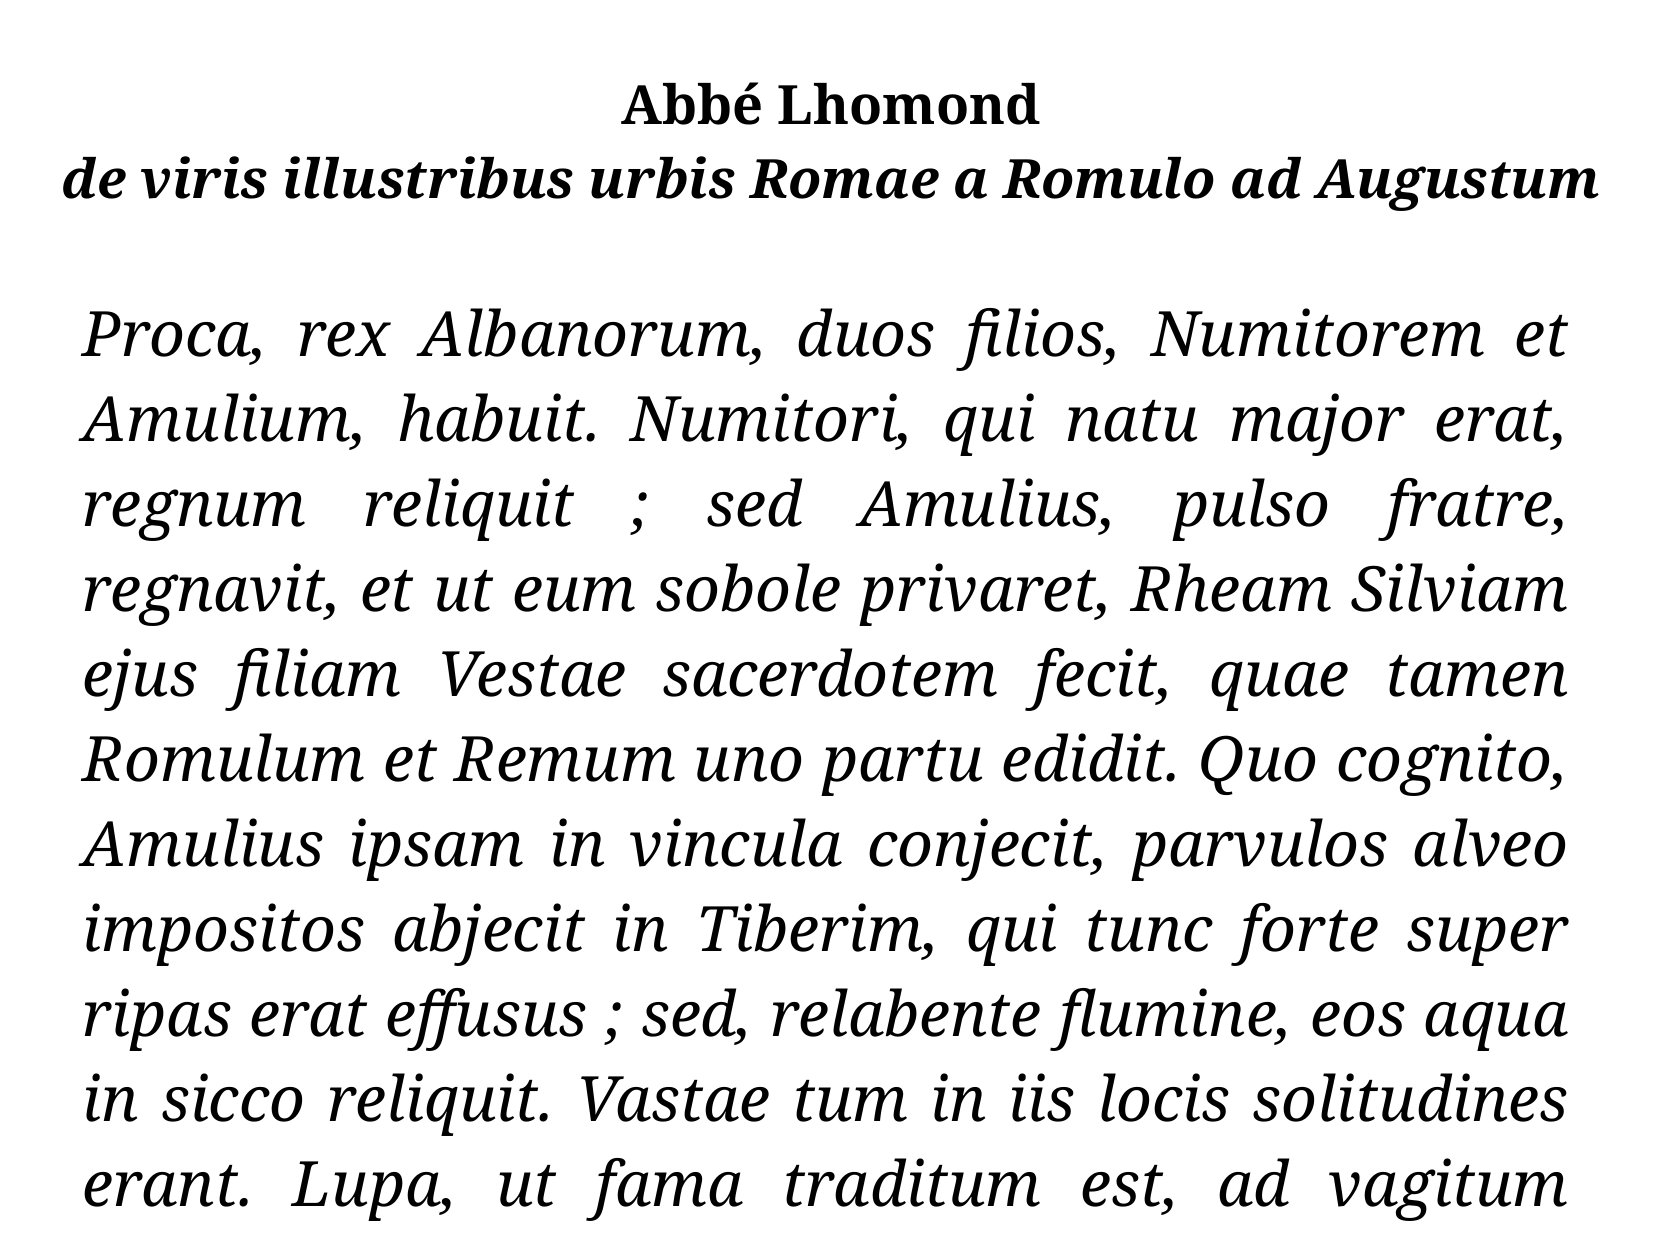

Abbé Lhomond
de viris illustribus urbis Romae a Romulo ad Augustum
# Proca, rex Albanorum, duos filios, Numitorem et Amulium, habuit. Numitori, qui natu major erat, regnum reliquit ; sed Amulius, pulso fratre, regnavit, et ut eum sobole privaret, Rheam Silviam ejus filiam Vestae sacerdotem fecit, quae tamen Romulum et Remum uno partu edidit. Quo cognito, Amulius ipsam in vincula conjecit, parvulos alveo impositos abjecit in Tiberim, qui tunc forte super ripas erat effusus ; sed, relabente flumine, eos aqua in sicco reliquit. Vastae tum in iis locis solitudines erant. Lupa, ut fama traditum est, ad vagitum accurrit, infantes lingua lambit, ubera eorum ori admovit.